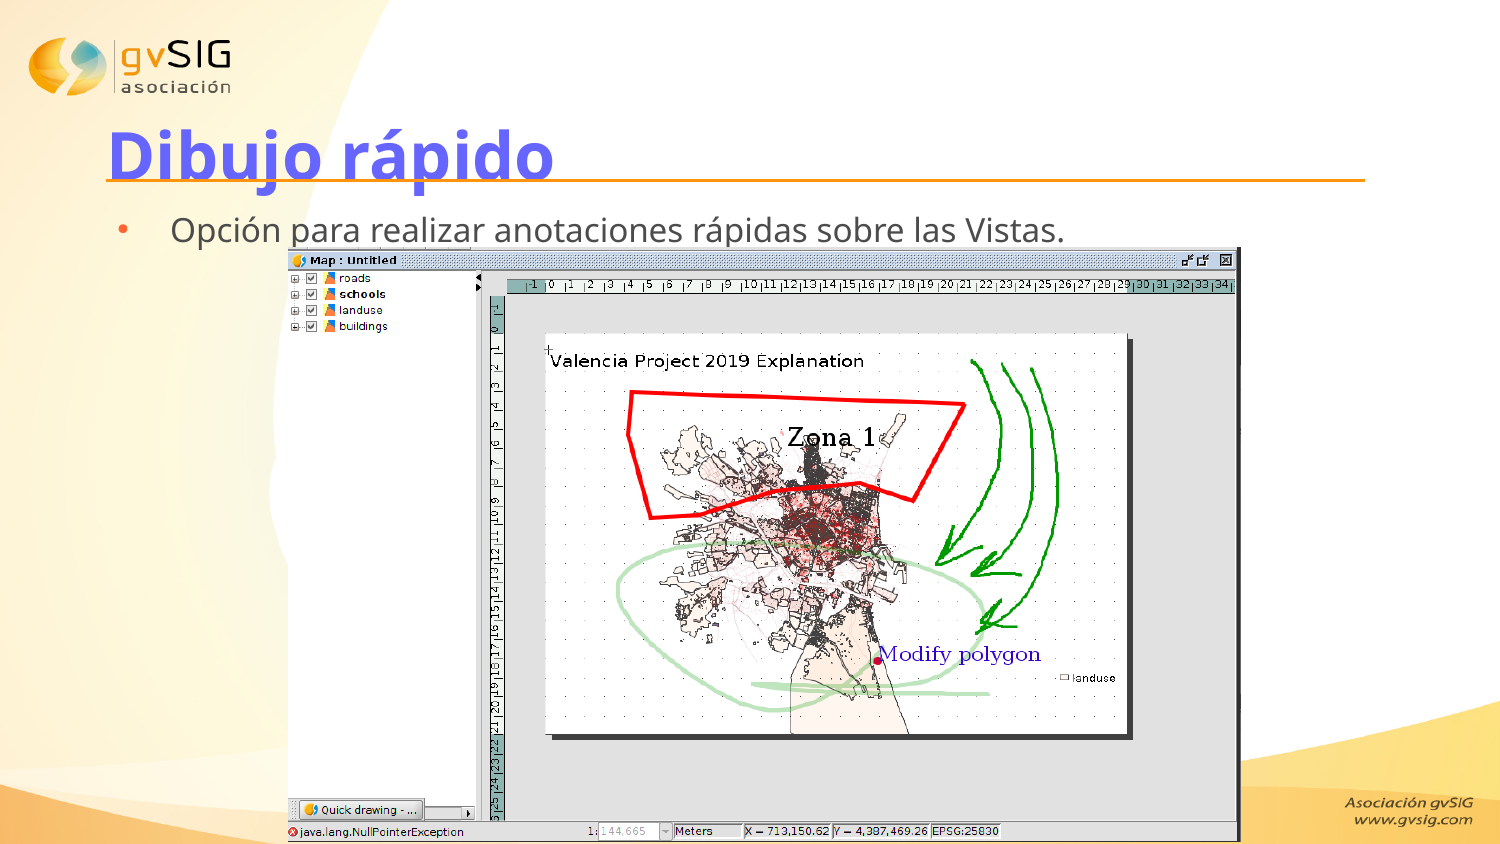

# Dibujo rápido
Opción para realizar anotaciones rápidas sobre las Vistas.